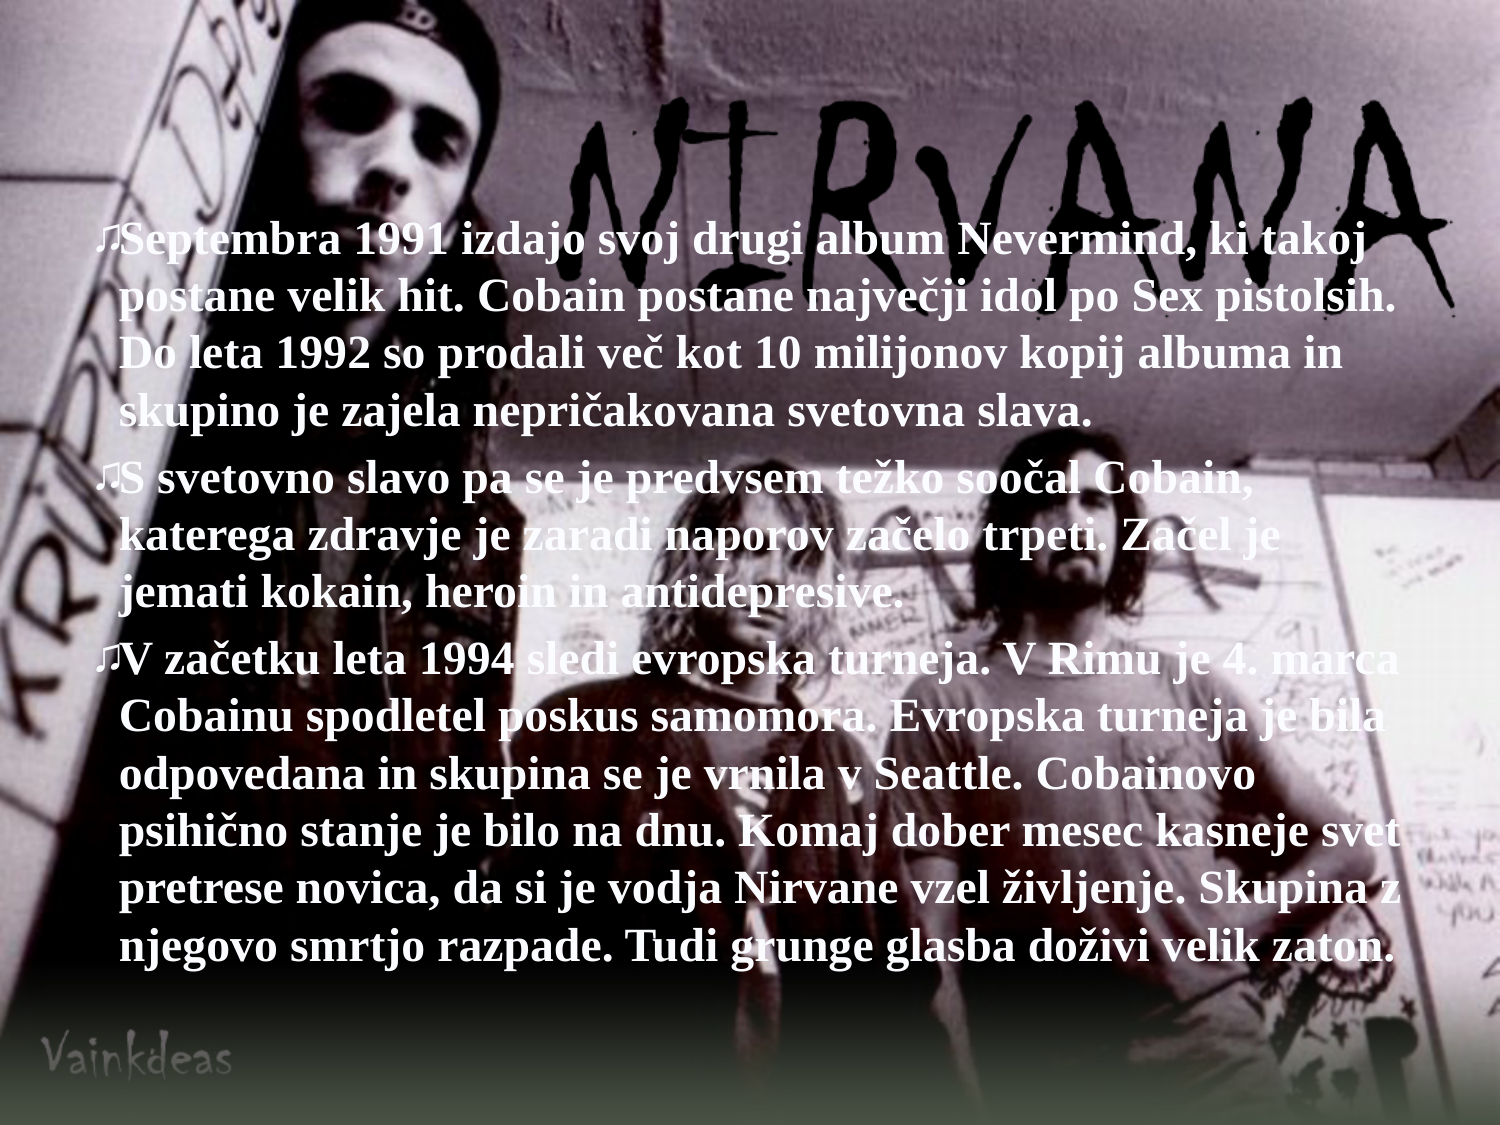

# Septembra 1991 izdajo svoj drugi album Nevermind, ki takoj postane velik hit. Cobain postane največji idol po Sex pistolsih. Do leta 1992 so prodali več kot 10 milijonov kopij albuma in skupino je zajela nepričakovana svetovna slava.
S svetovno slavo pa se je predvsem težko soočal Cobain, katerega zdravje je zaradi naporov začelo trpeti. Začel je jemati kokain, heroin in antidepresive.
V začetku leta 1994 sledi evropska turneja. V Rimu je 4. marca Cobainu spodletel poskus samomora. Evropska turneja je bila odpovedana in skupina se je vrnila v Seattle. Cobainovo psihično stanje je bilo na dnu. Komaj dober mesec kasneje svet pretrese novica, da si je vodja Nirvane vzel življenje. Skupina z njegovo smrtjo razpade. Tudi grunge glasba doživi velik zaton.